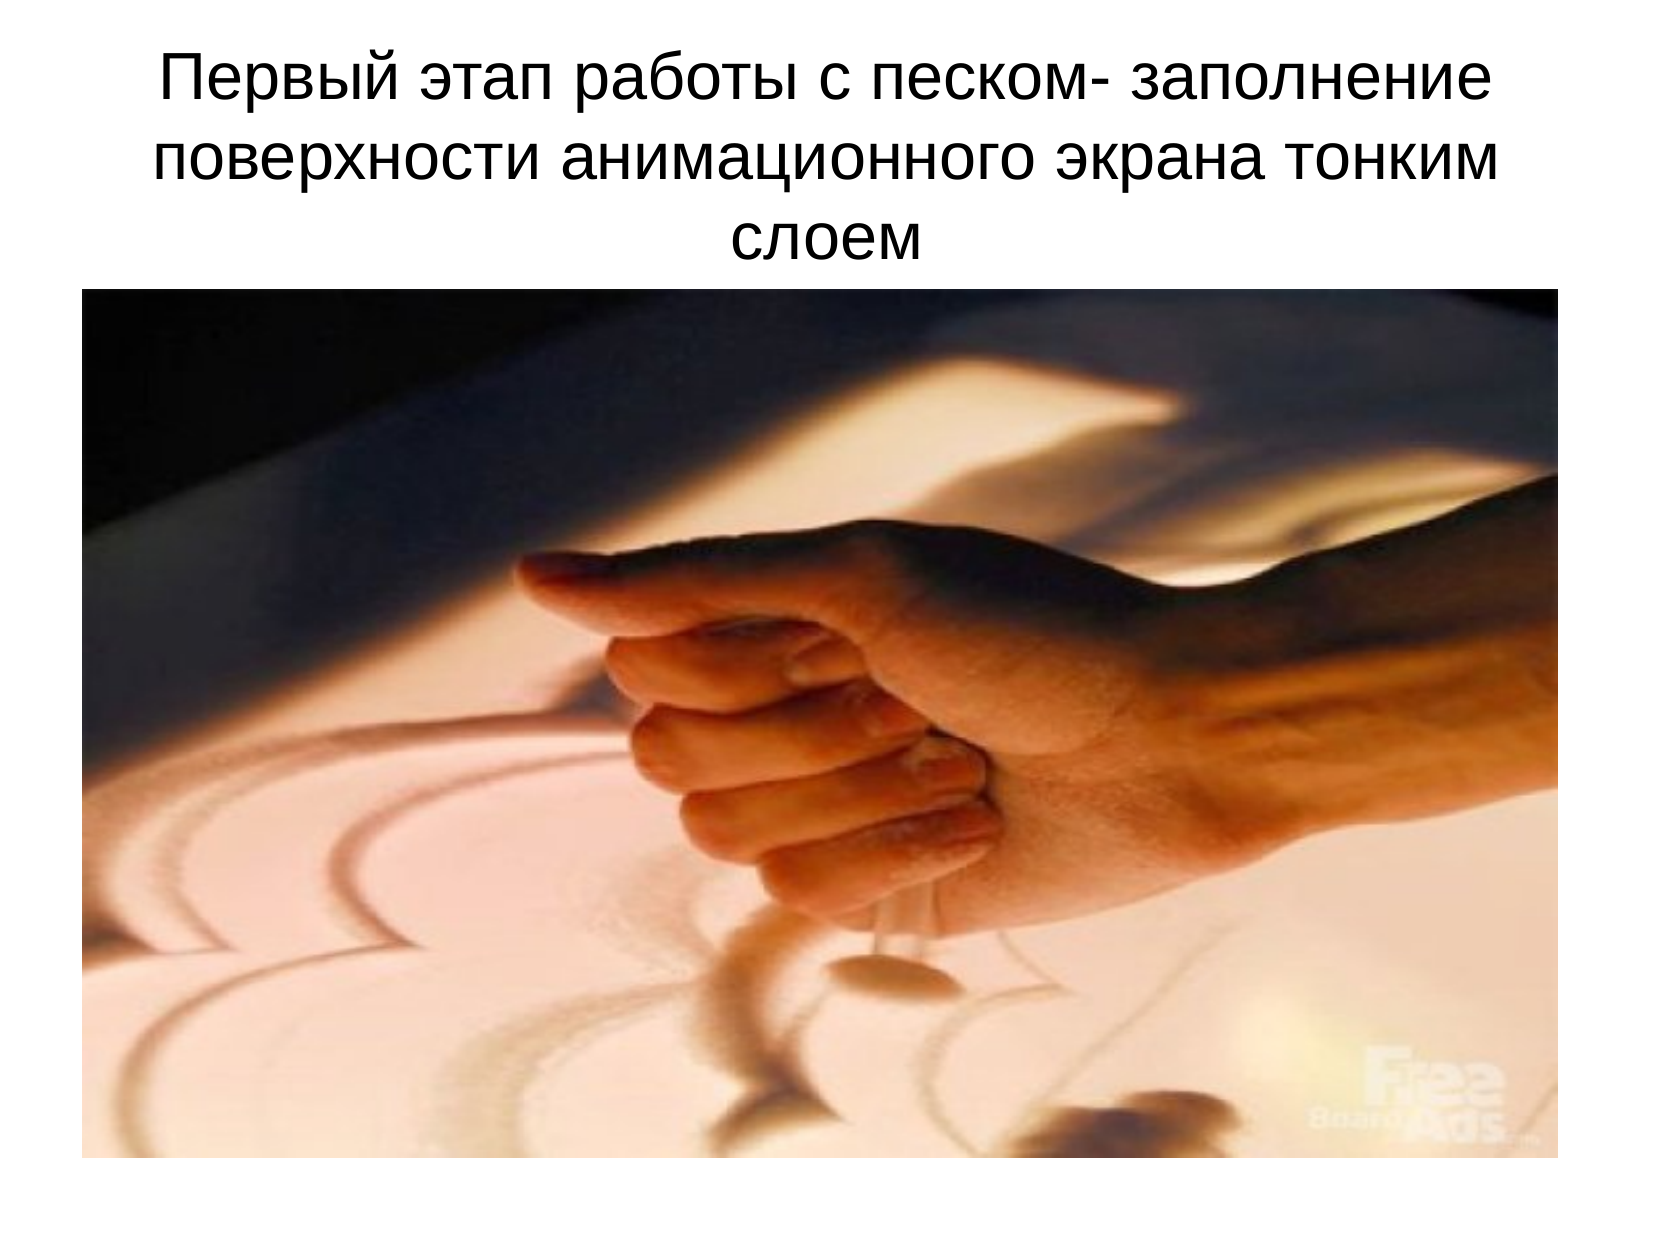

# Первый этап работы с песком- заполнение поверхности анимационного экрана тонким слоем